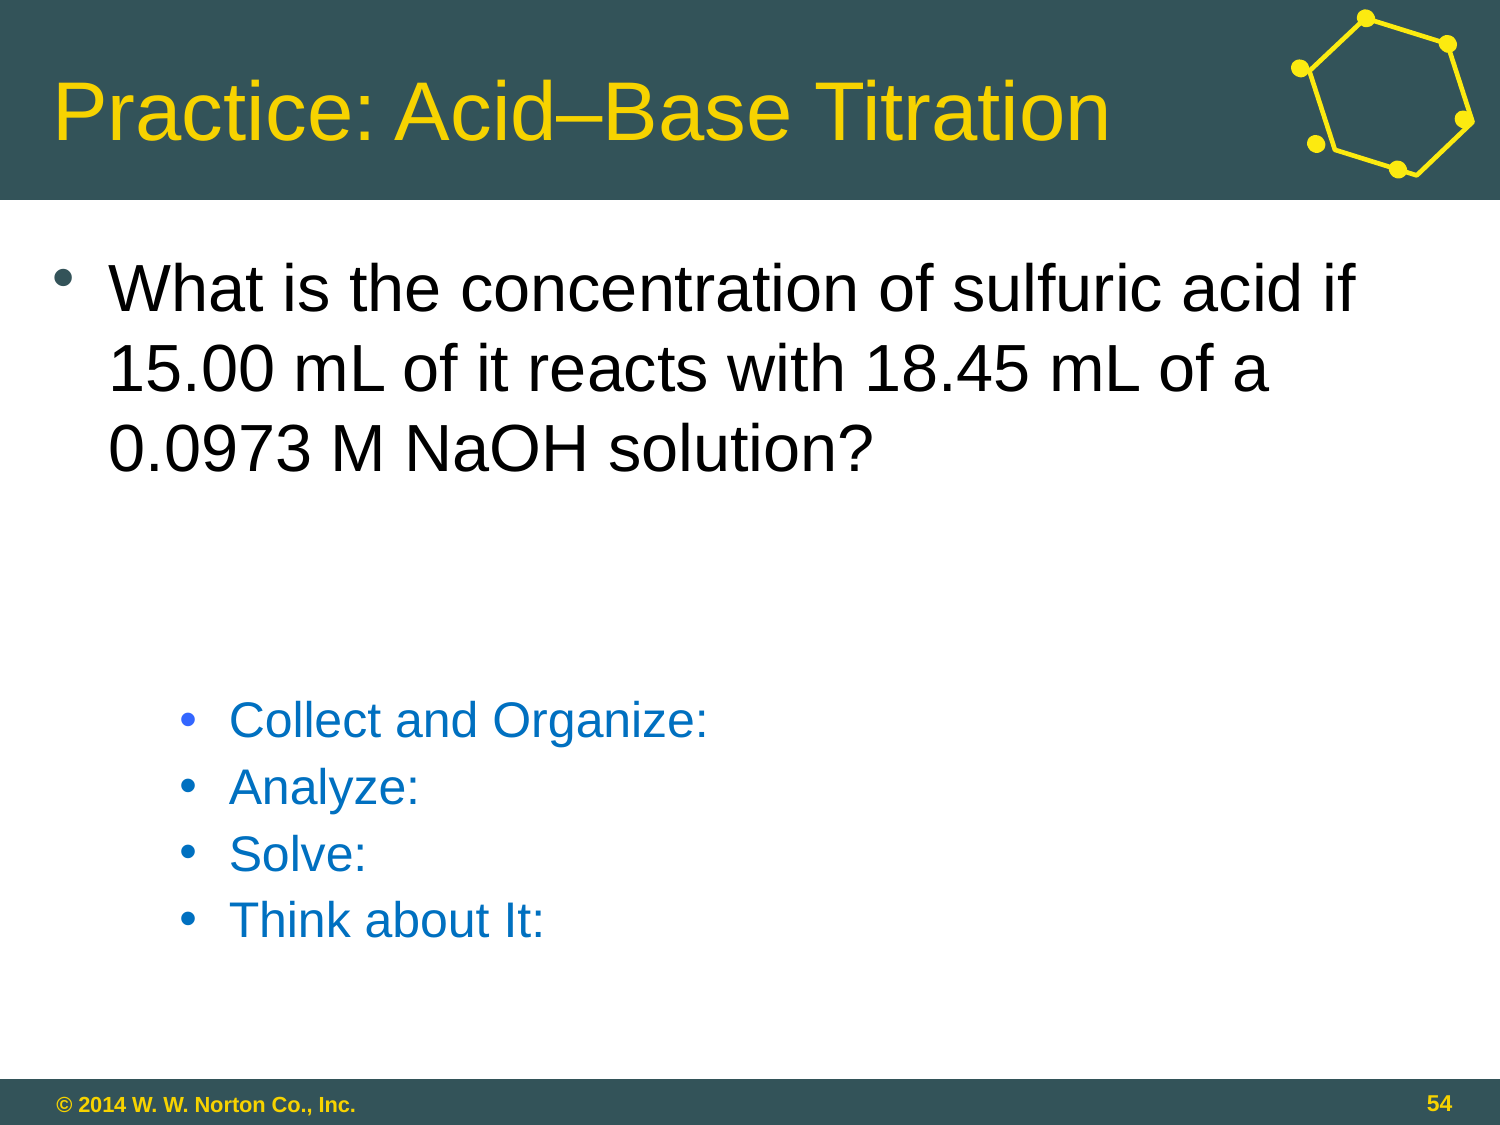

Practice: Acid–Base Titration
# What is the concentration of sulfuric acid if 15.00 mL of it reacts with 18.45 mL of a 0.0973 M NaOH solution?
 Collect and Organize:
 Analyze:
 Solve:
 Think about It: